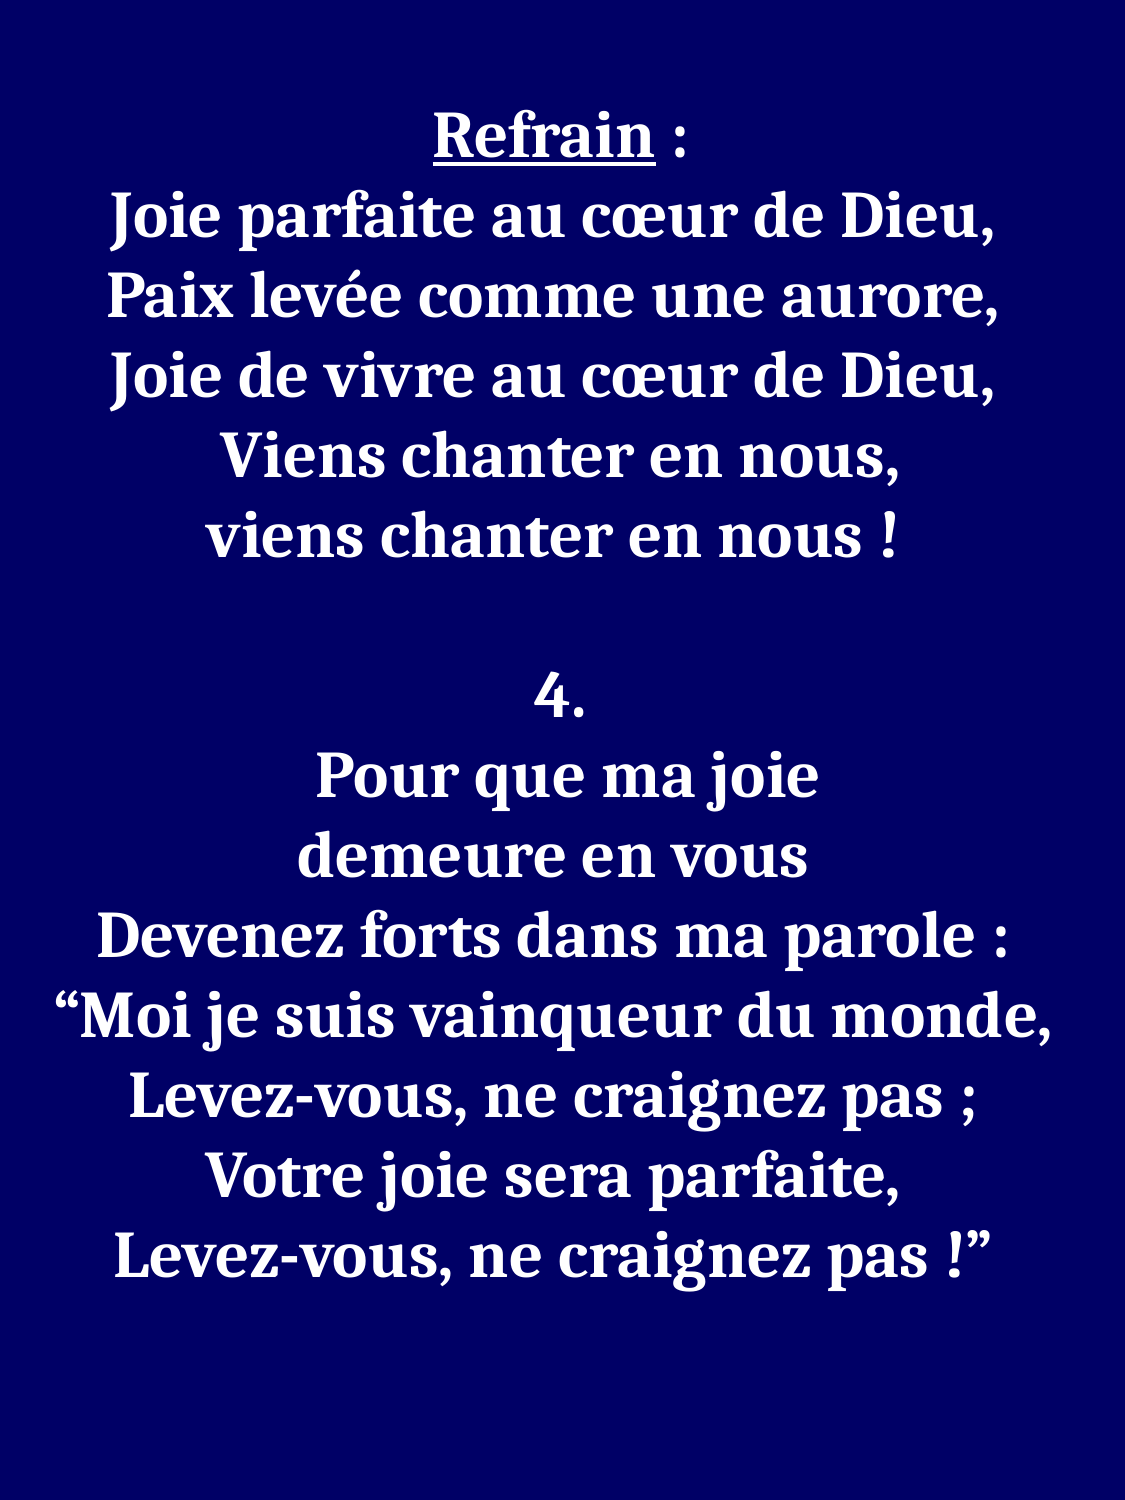

Refrain :
Joie parfaite au cœur de Dieu,
Paix levée comme une aurore,
Joie de vivre au cœur de Dieu,
Viens chanter en nous,
viens chanter en nous !
4.
 Pour que ma joie
demeure en vous
Devenez forts dans ma parole :
“Moi je suis vainqueur du monde,
Levez-vous, ne craignez pas ;
Votre joie sera parfaite,
Levez-vous, ne craignez pas !”